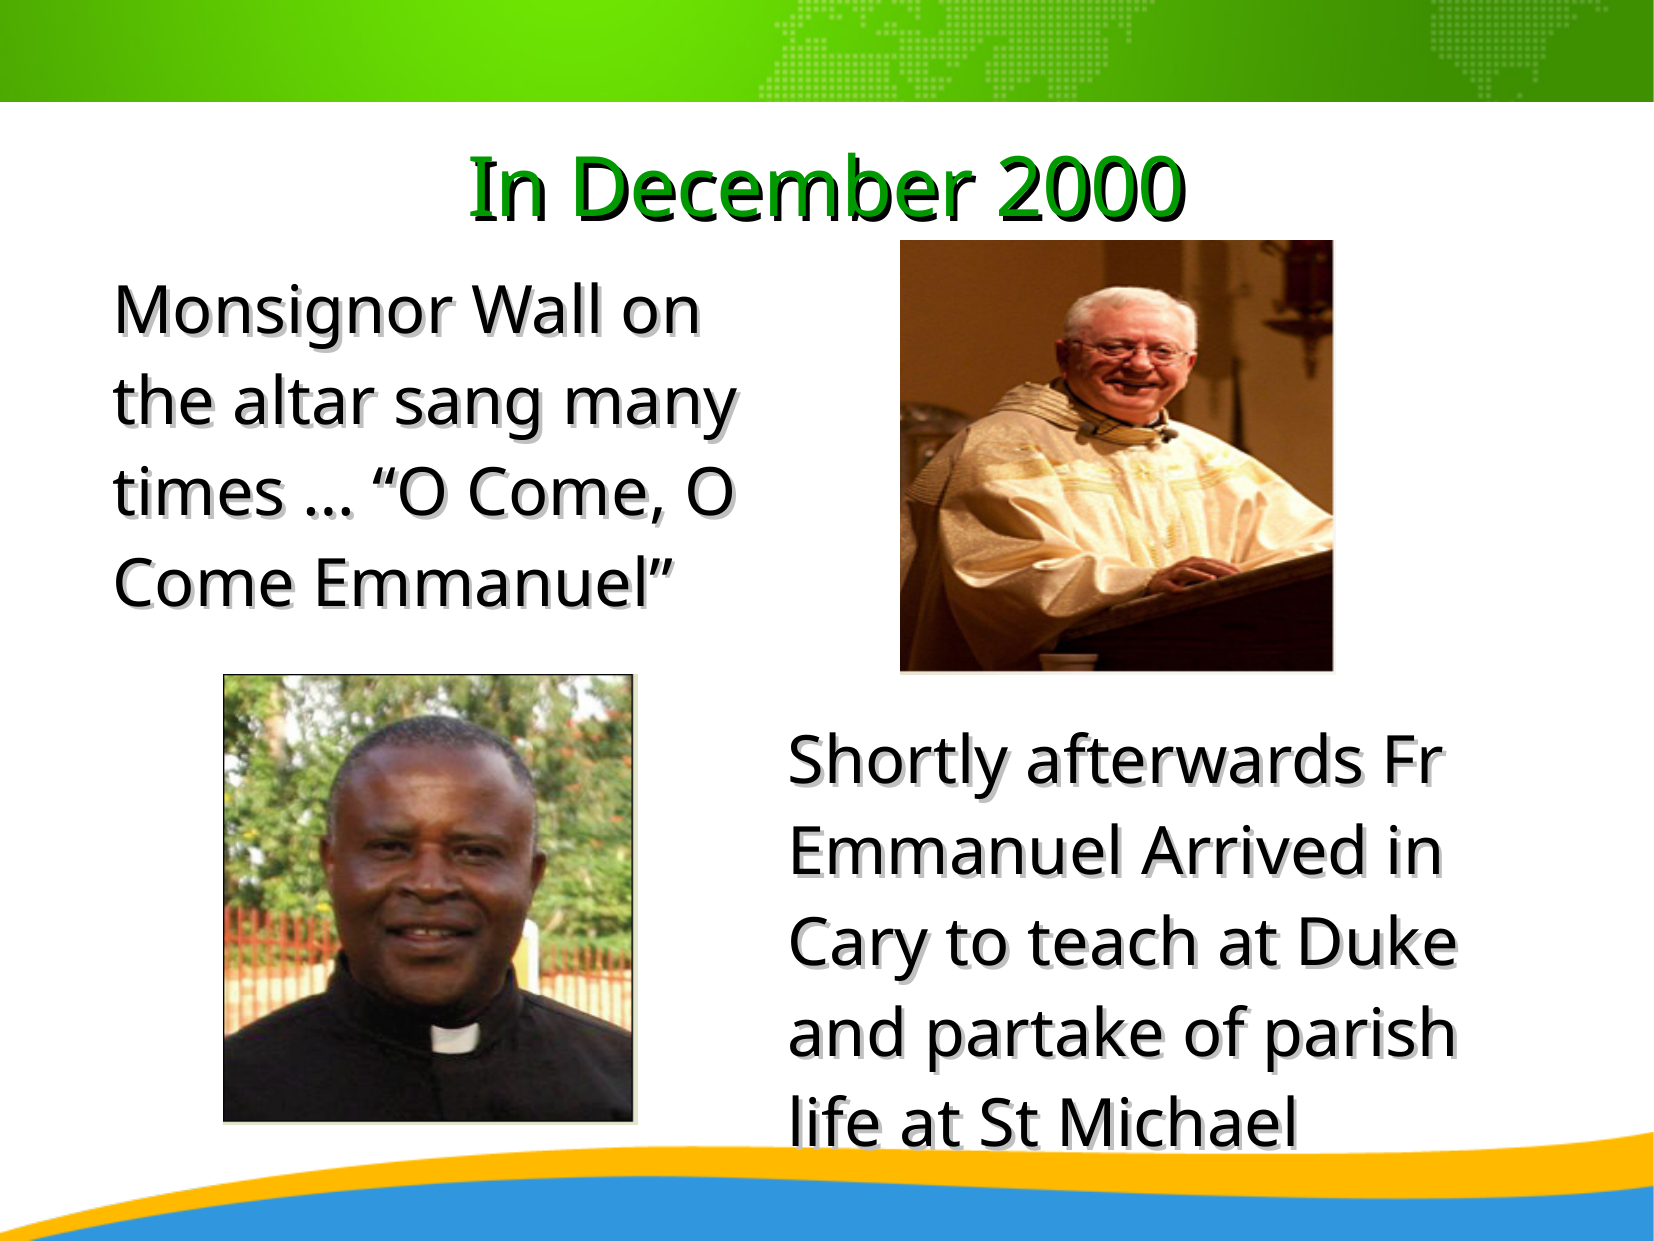

# In December 2000
Monsignor Wall on the altar sang many times … “O Come, O Come Emmanuel”
Shortly afterwards Fr Emmanuel Arrived in Cary to teach at Duke and partake of parish life at St Michael